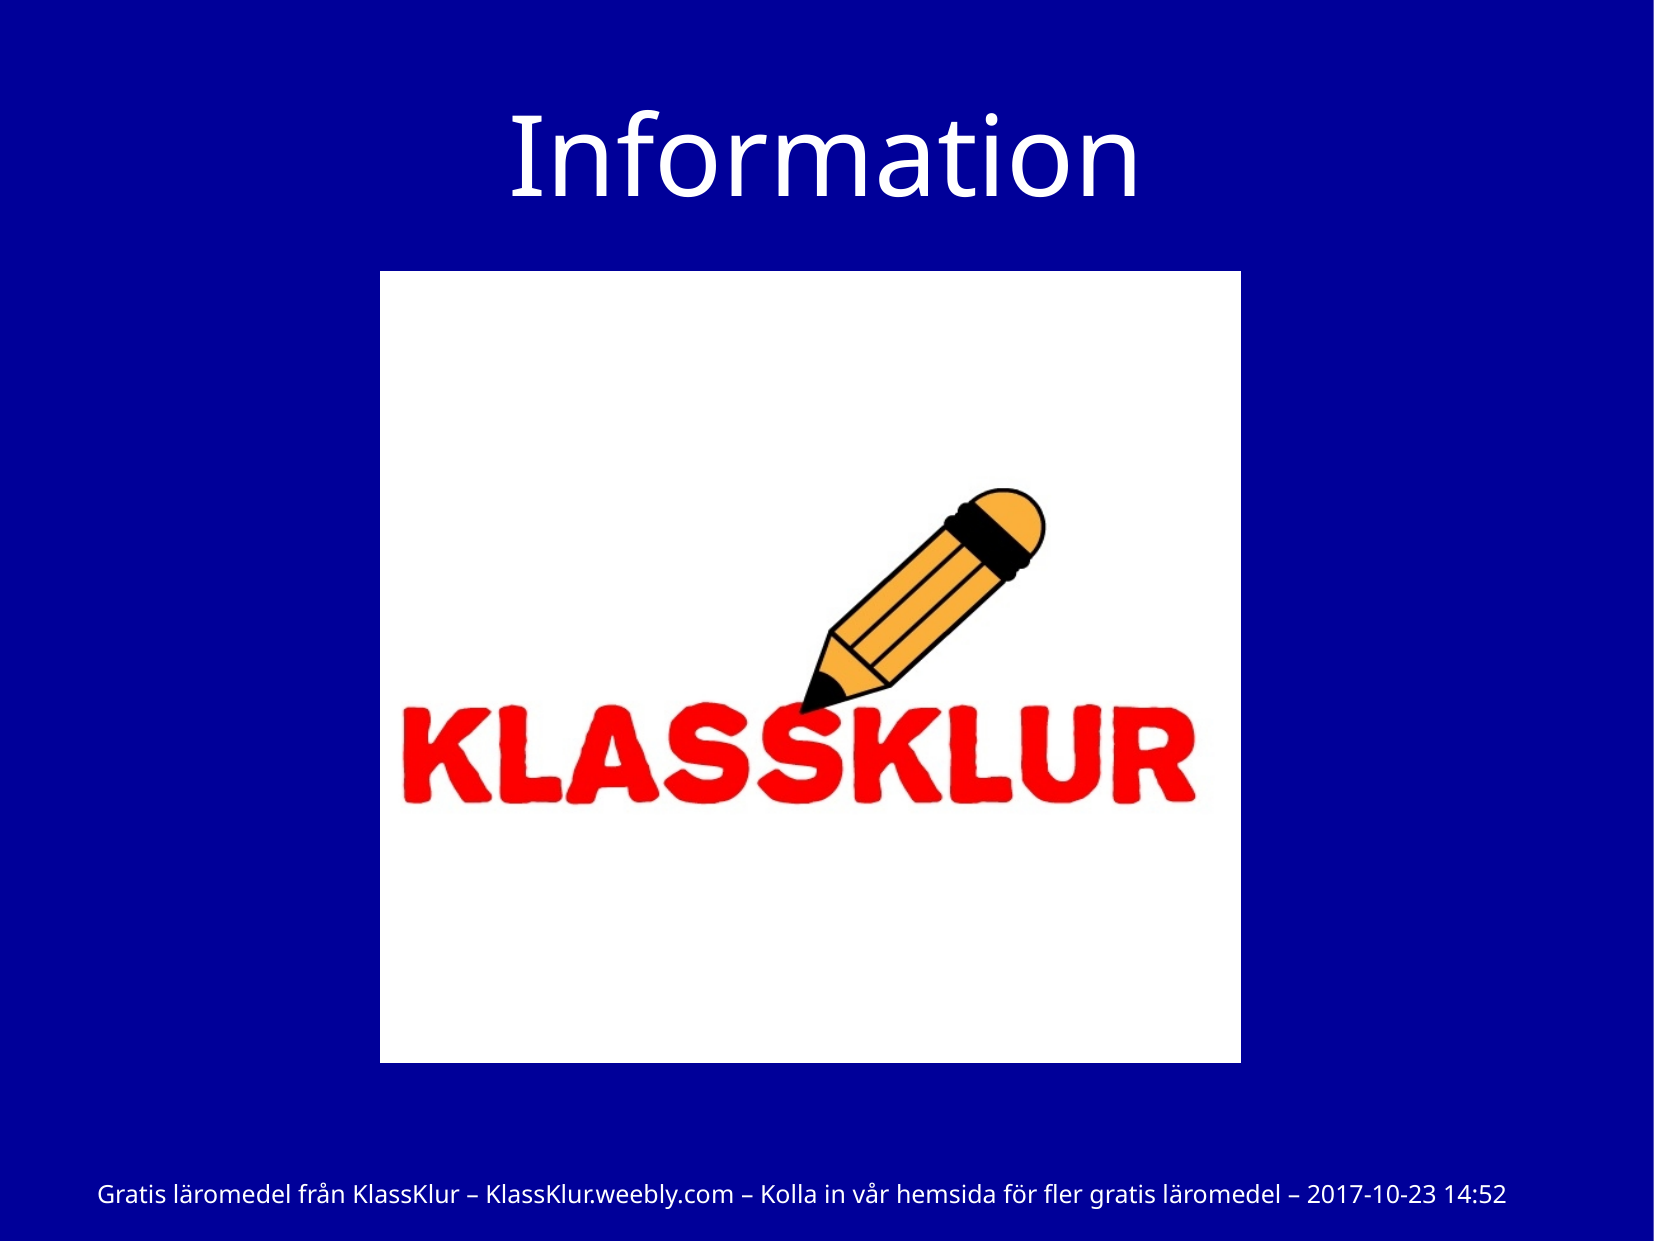

# Information
Gratis läromedel från KlassKlur – KlassKlur.weebly.com – Kolla in vår hemsida för fler gratis läromedel – 2017-10-23 14:52